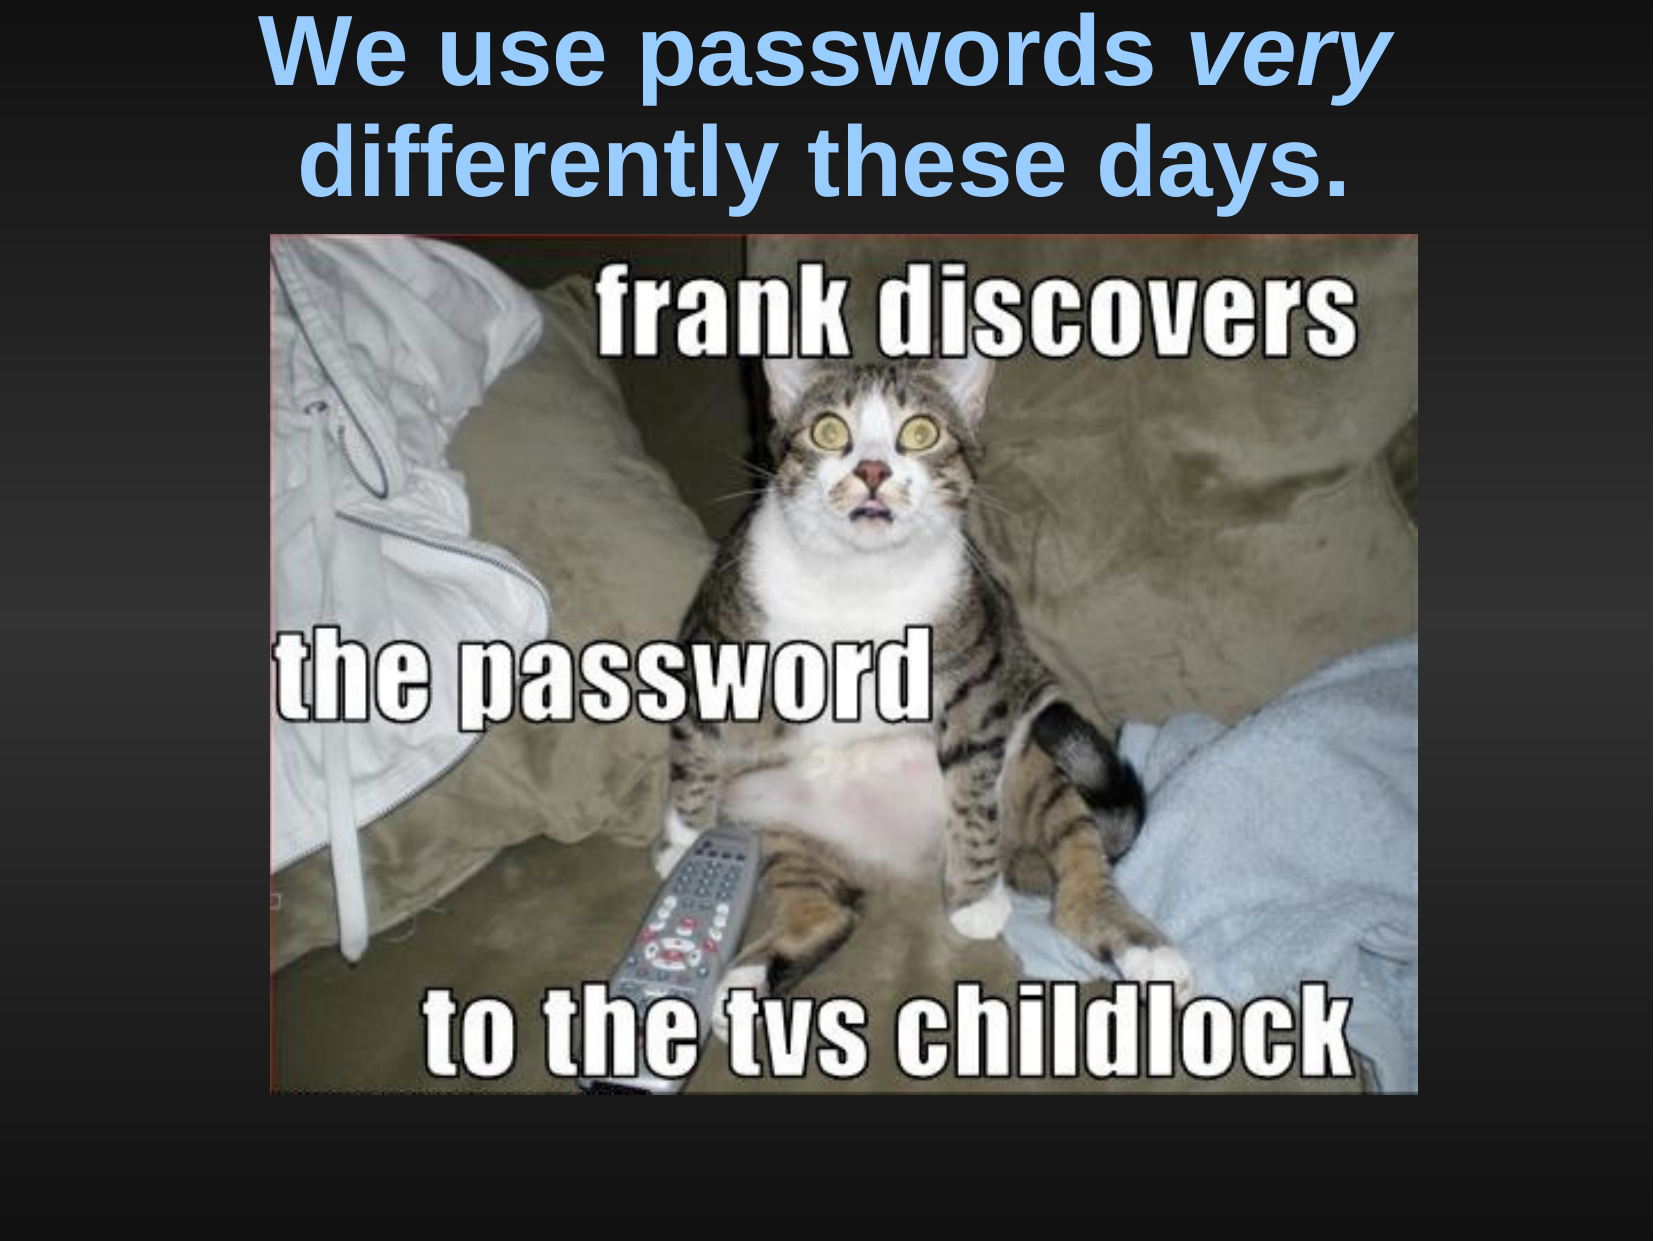

# We use passwords very differently these days.